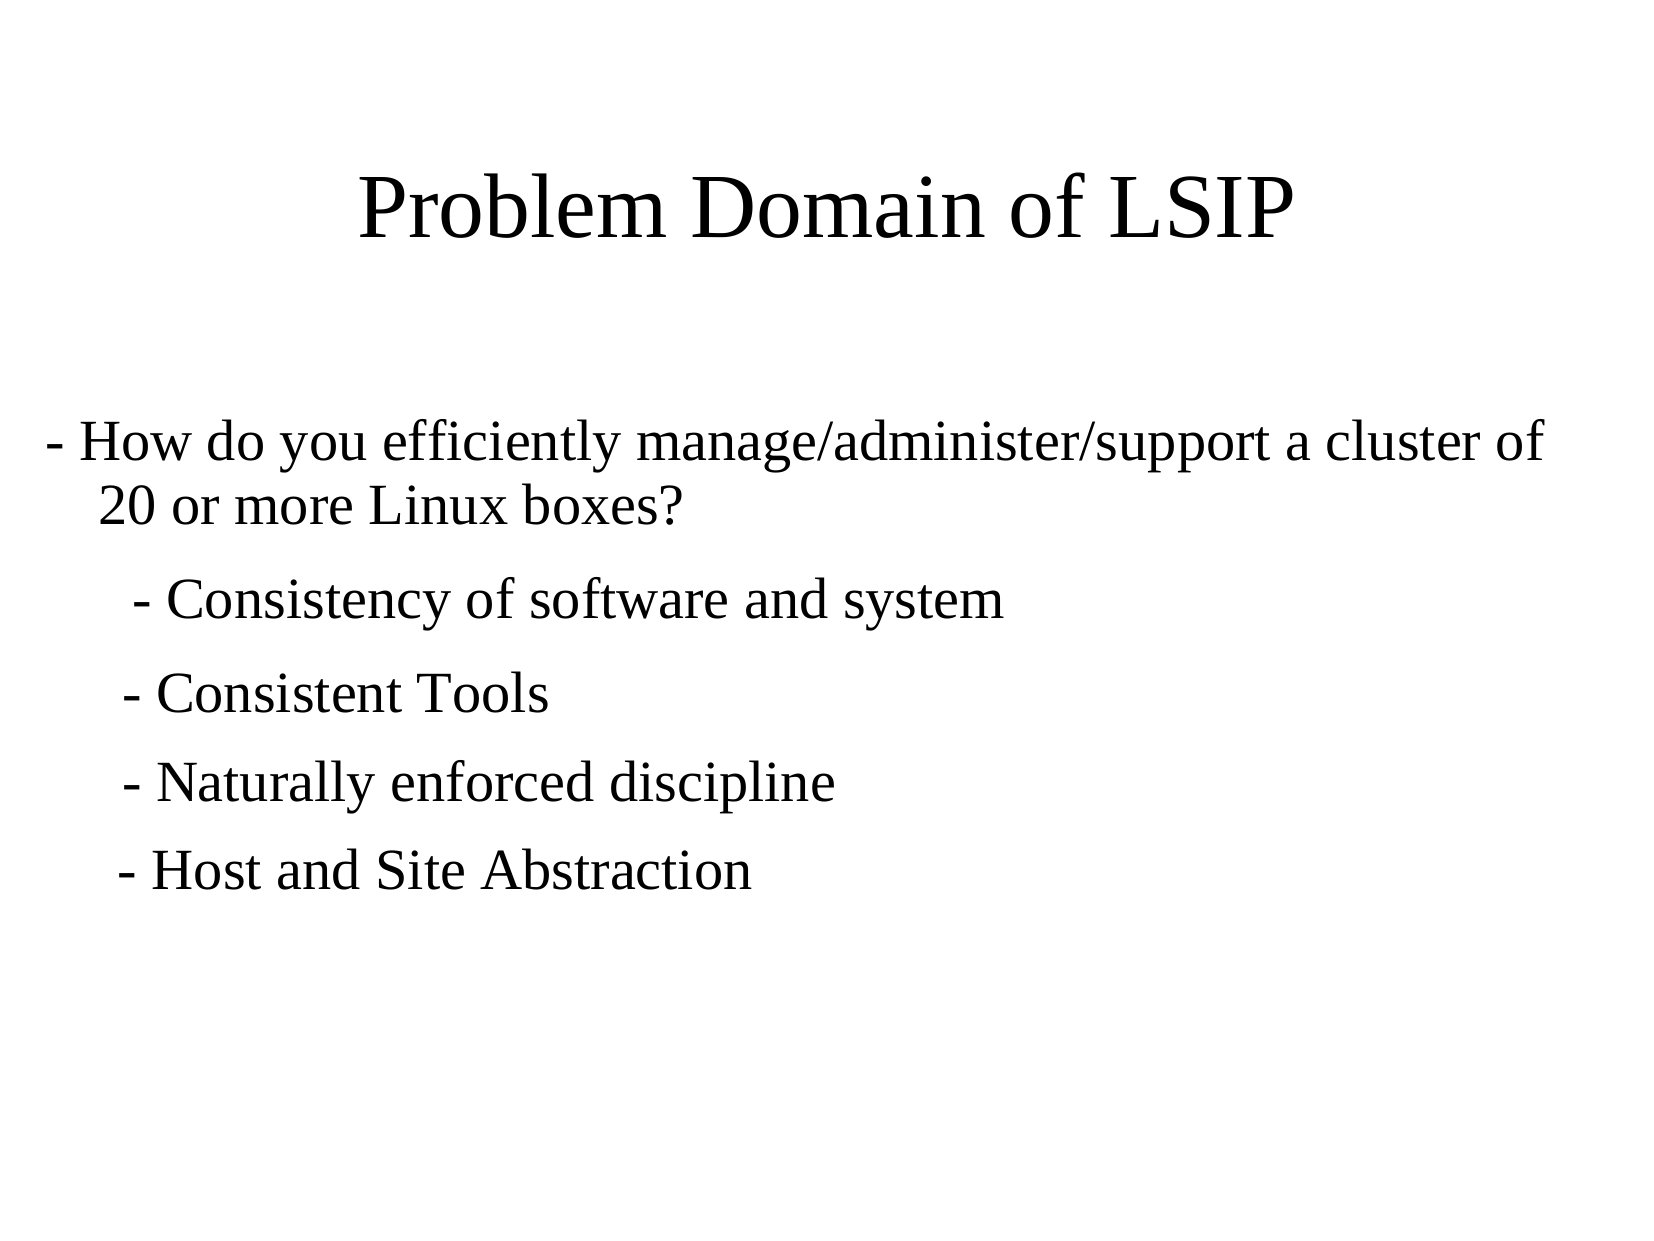

# Problem Domain of LSIP
- How do you efficiently manage/administer/support a cluster of 20 or more Linux boxes?
 - Consistency of software and system
- Consistent Tools
- Naturally enforced discipline
 - Host and Site Abstraction